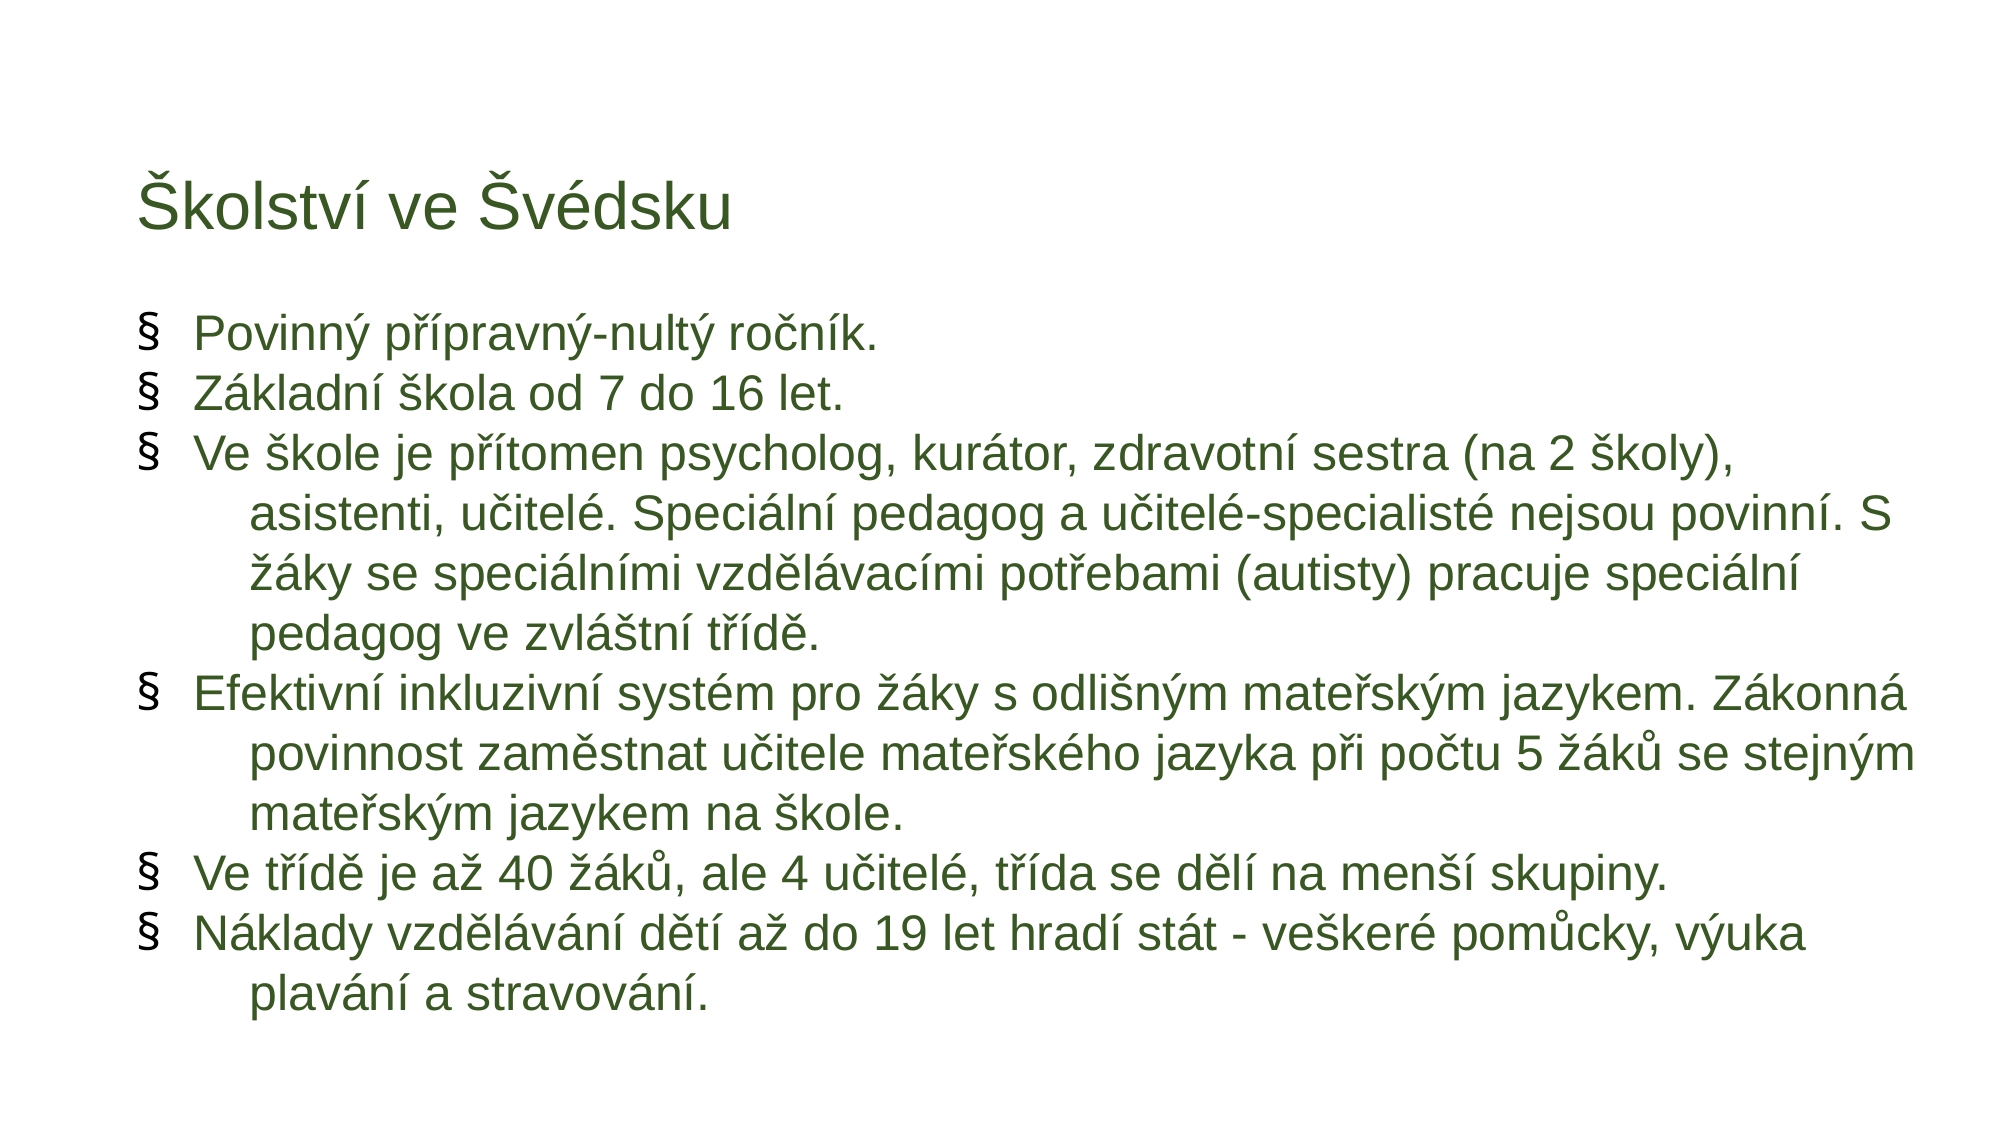

Školství ve Švédsku
Povinný přípravný-nultý ročník.
Základní škola od 7 do 16 let.
Ve škole je přítomen psycholog, kurátor, zdravotní sestra (na 2 školy), asistenti, učitelé. Speciální pedagog a učitelé-specialisté nejsou povinní. S žáky se speciálními vzdělávacími potřebami (autisty) pracuje speciální pedagog ve zvláštní třídě.
Efektivní inkluzivní systém pro žáky s odlišným mateřským jazykem. Zákonná povinnost zaměstnat učitele mateřského jazyka při počtu 5 žáků se stejným mateřským jazykem na škole.
Ve třídě je až 40 žáků, ale 4 učitelé, třída se dělí na menší skupiny.
Náklady vzdělávání dětí až do 19 let hradí stát - veškeré pomůcky, výuka plavání a stravování.